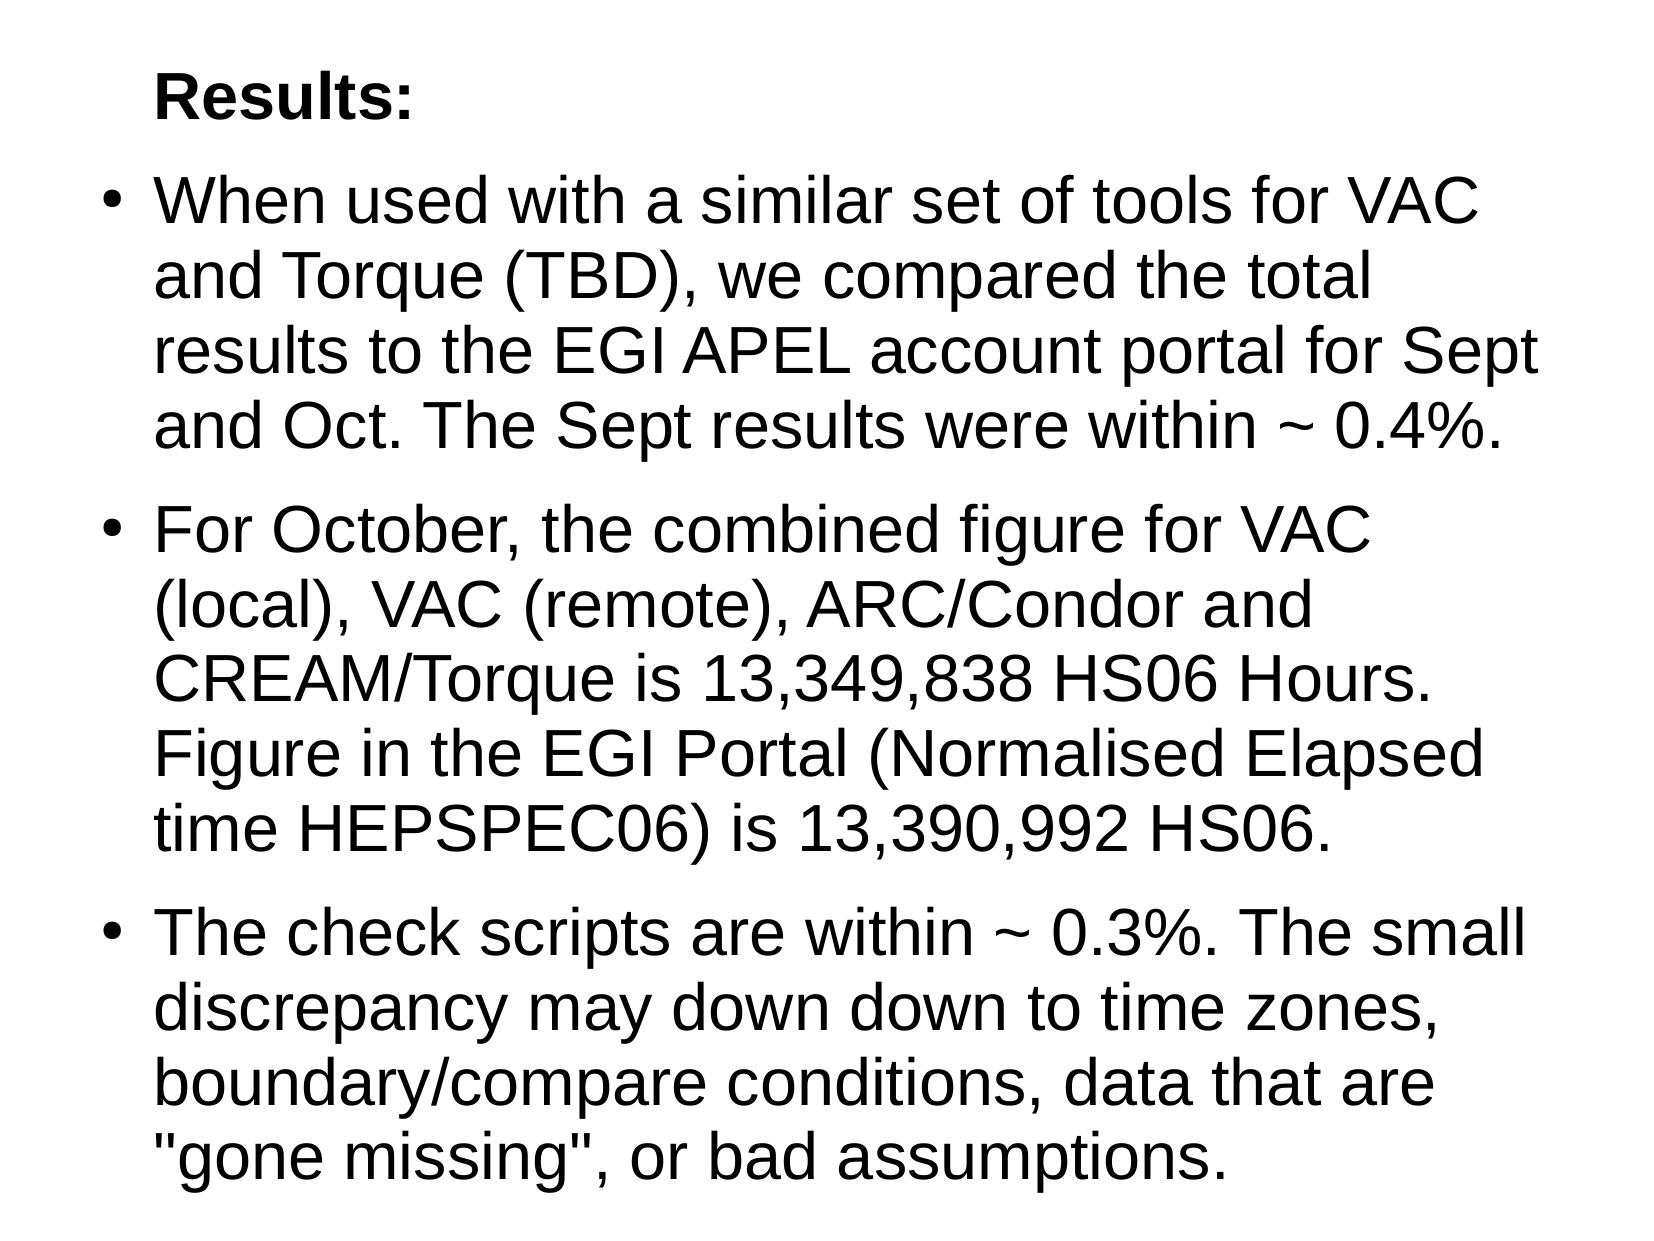

# Results:
When used with a similar set of tools for VAC and Torque (TBD), we compared the total results to the EGI APEL account portal for Sept and Oct. The Sept results were within ~ 0.4%.
For October, the combined figure for VAC (local), VAC (remote), ARC/Condor and CREAM/Torque is 13,349,838 HS06 Hours. Figure in the EGI Portal (Normalised Elapsed time HEPSPEC06) is 13,390,992 HS06.
The check scripts are within ~ 0.3%. The small discrepancy may down down to time zones, boundary/compare conditions, data that are "gone missing", or bad assumptions.